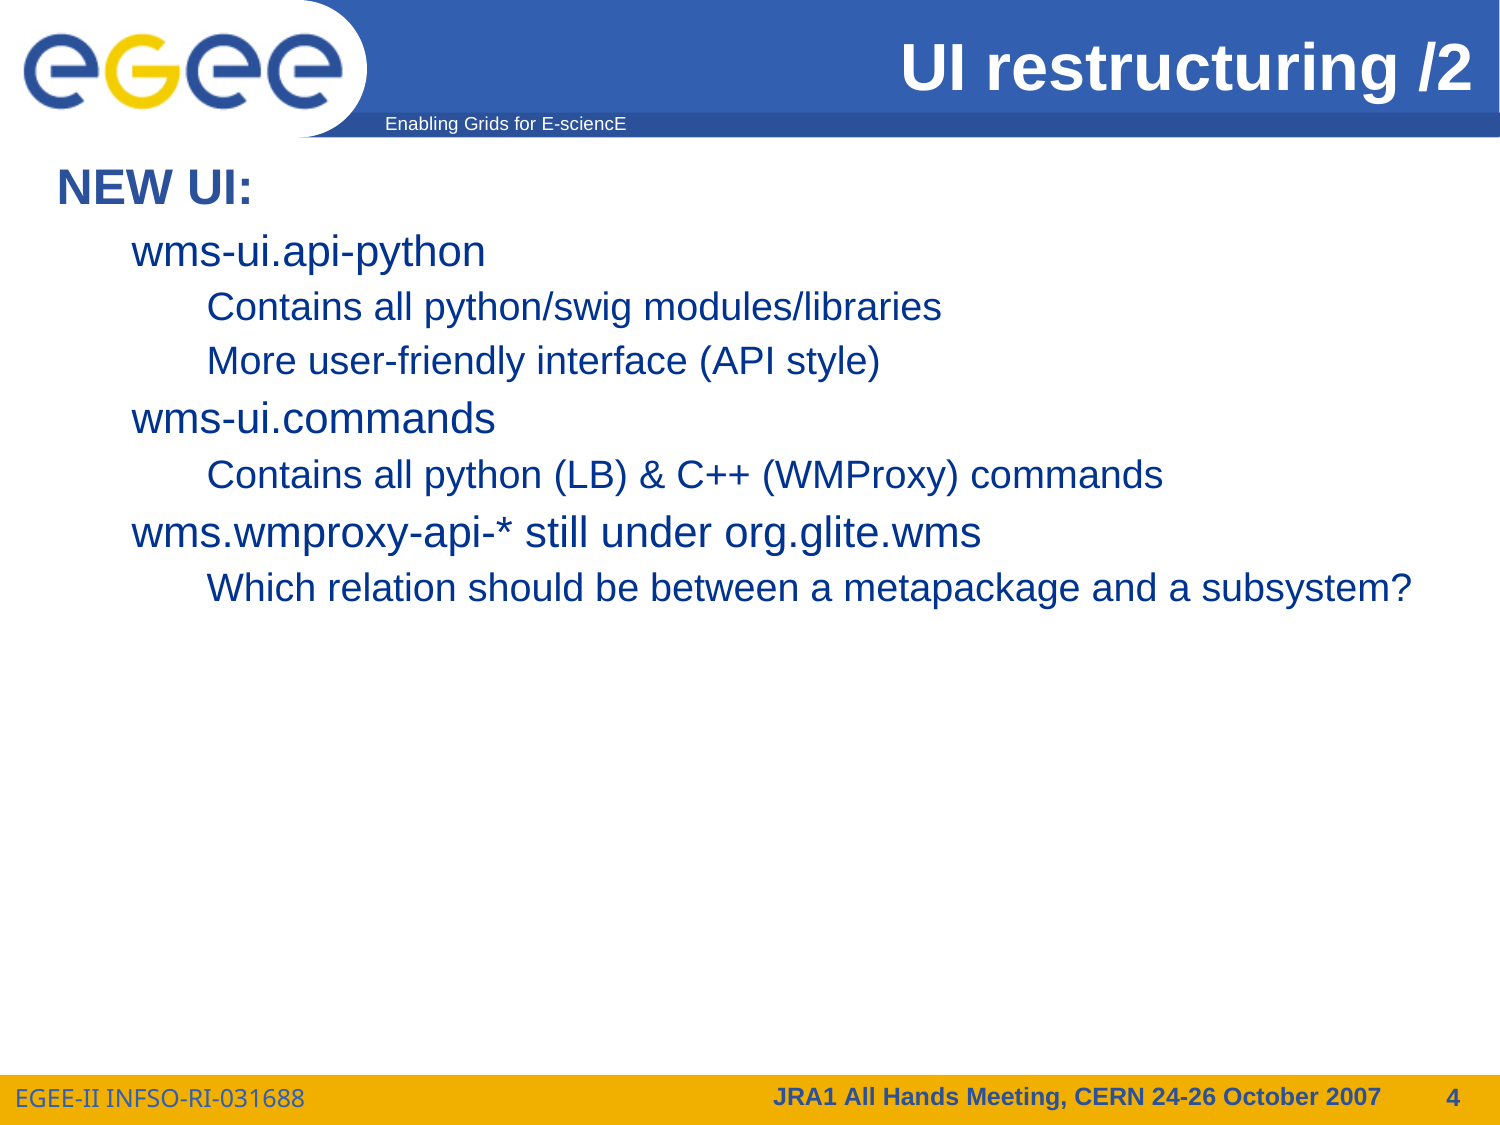

# UI restructuring /2
NEW UI:
wms-ui.api-python
Contains all python/swig modules/libraries
More user-friendly interface (API style)
wms-ui.commands
Contains all python (LB) & C++ (WMProxy) commands
wms.wmproxy-api-* still under org.glite.wms
Which relation should be between a metapackage and a subsystem?
JRA1 All Hands Meeting, CERN 24-26 October 2007
4